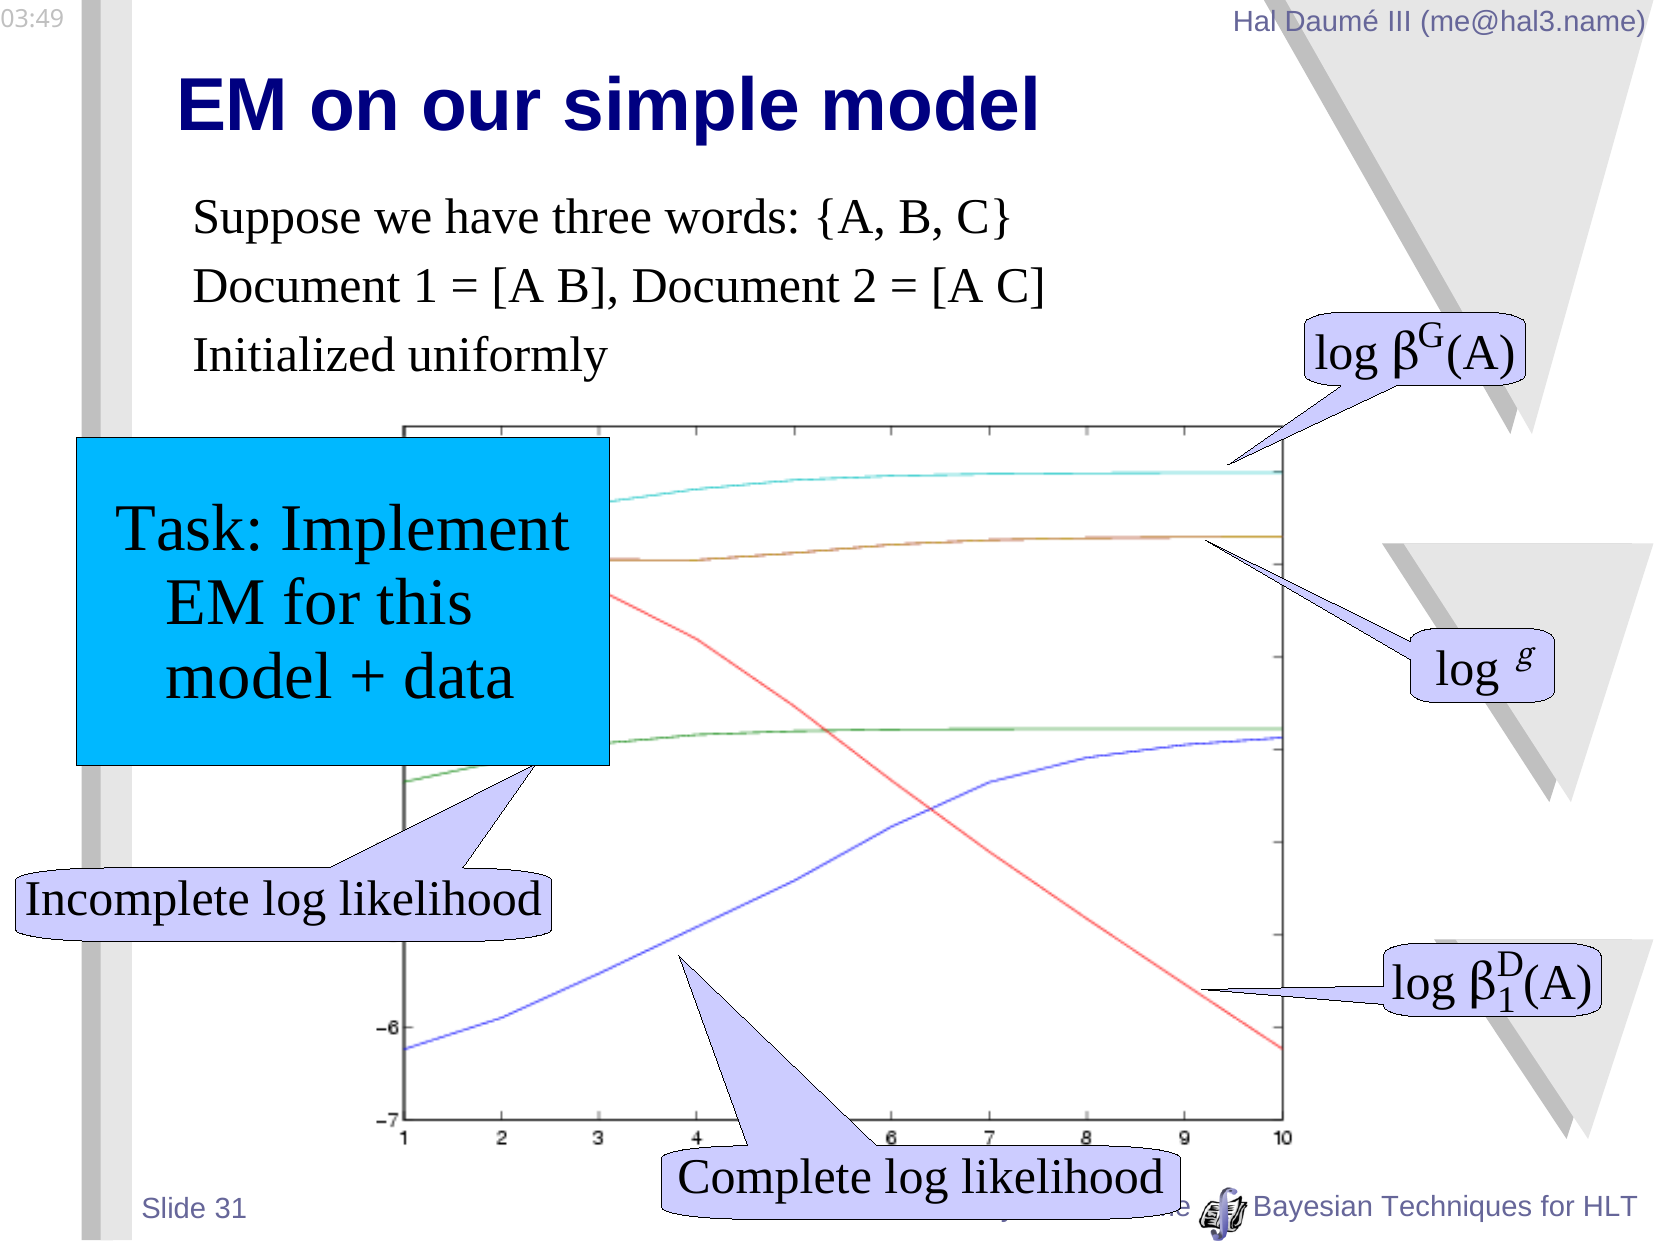

# EM on our simple model
Suppose we have three words: {A, B, C}
Document 1 = [A B], Document 2 = [A C]
Initialized uniformly
log  (A)
G
Task: Implement
 EM for this
 model + data
log 
Incomplete log likelihood
log  (A)
D
1
Complete log likelihood